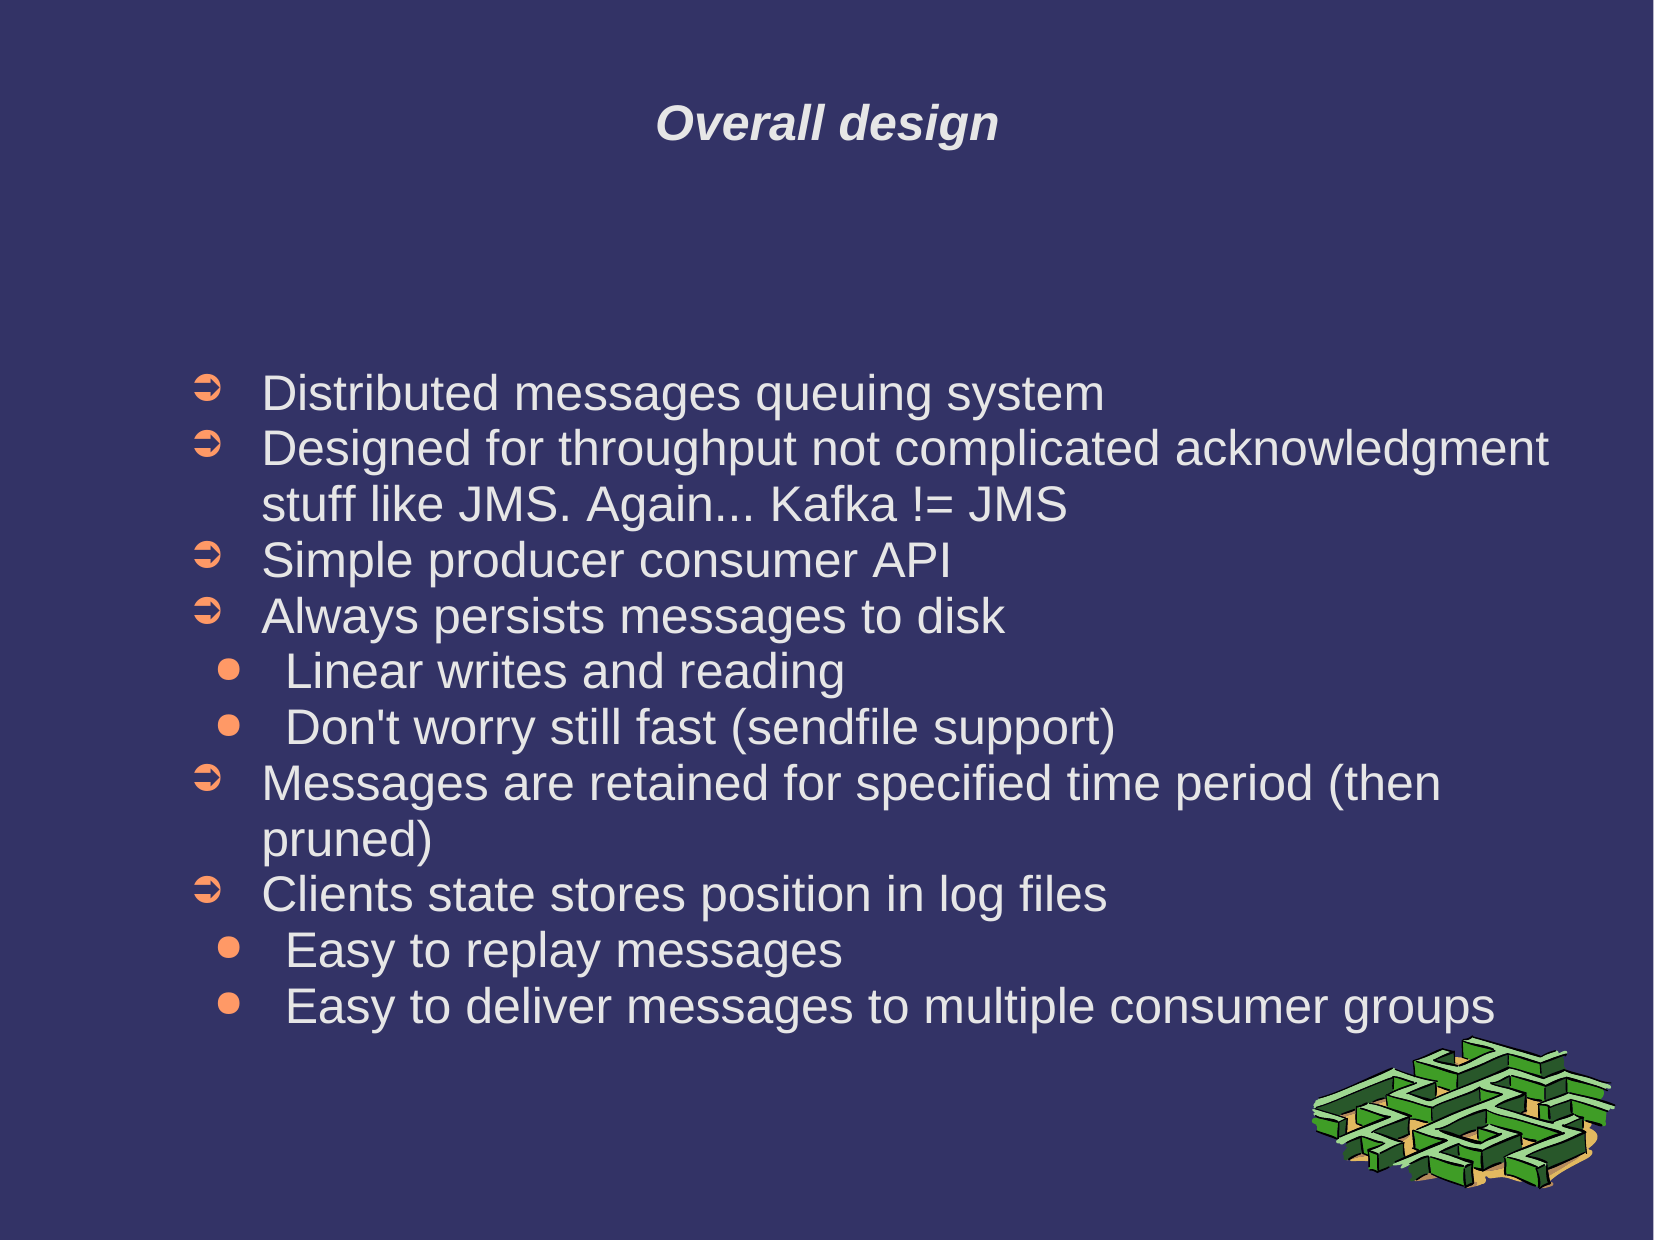

# Overall design
Distributed messages queuing system
Designed for throughput not complicated acknowledgment stuff like JMS. Again... Kafka != JMS
Simple producer consumer API
Always persists messages to disk
Linear writes and reading
Don't worry still fast (sendfile support)
Messages are retained for specified time period (then pruned)
Clients state stores position in log files
Easy to replay messages
Easy to deliver messages to multiple consumer groups